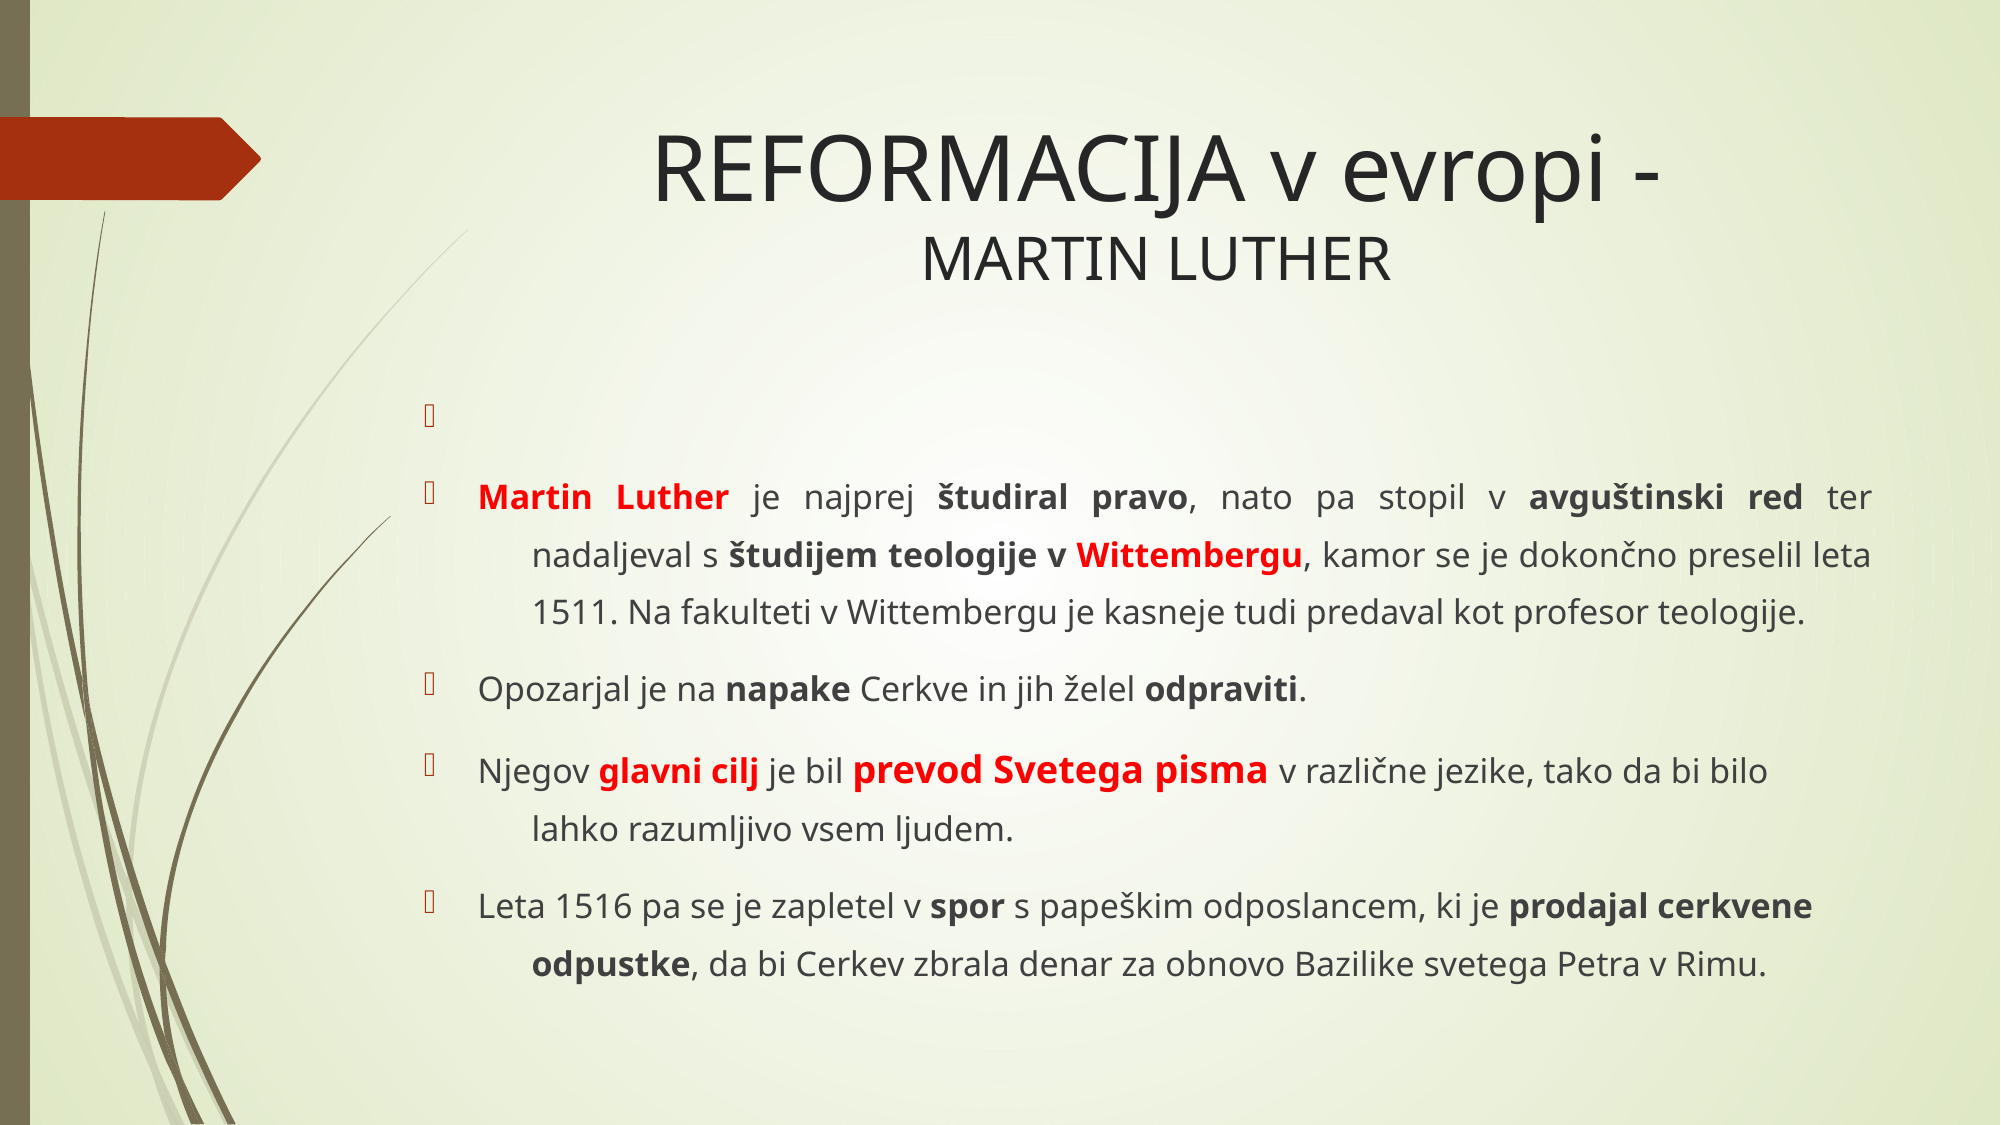

# REFORMACIJA v evropi - MARTIN LUTHER
Martin Luther je najprej študiral pravo, nato pa stopil v avguštinski red ter nadaljeval s študijem teologije v Wittembergu, kamor se je dokončno preselil leta 1511. Na fakulteti v Wittembergu je kasneje tudi predaval kot profesor teologije.
Opozarjal je na napake Cerkve in jih želel odpraviti.
Njegov glavni cilj je bil prevod Svetega pisma v različne jezike, tako da bi bilo lahko razumljivo vsem ljudem.
Leta 1516 pa se je zapletel v spor s papeškim odposlancem, ki je prodajal cerkvene odpustke, da bi Cerkev zbrala denar za obnovo Bazilike svetega Petra v Rimu.